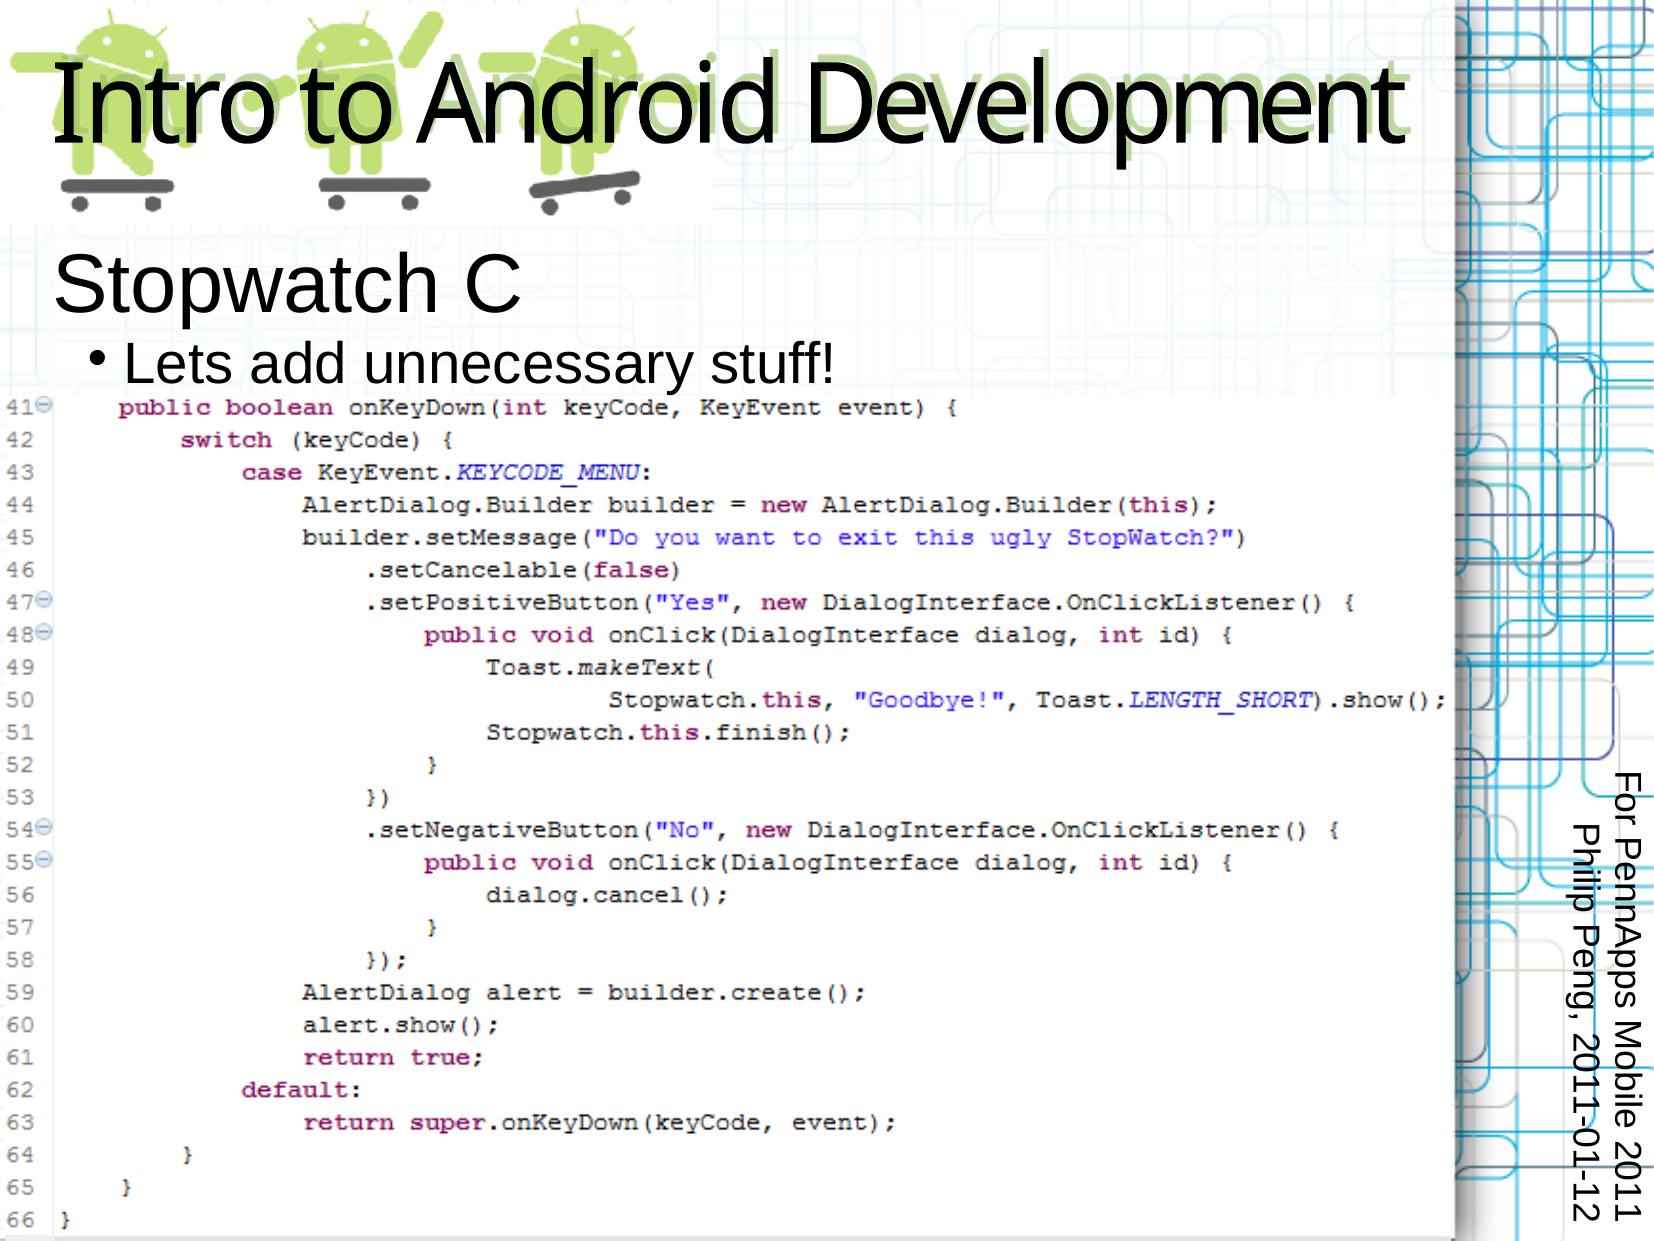

Intro to Android Development
Stopwatch C
Lets add unnecessary stuff!
For PennApps Mobile 2011
Philip Peng, 2011-01-12